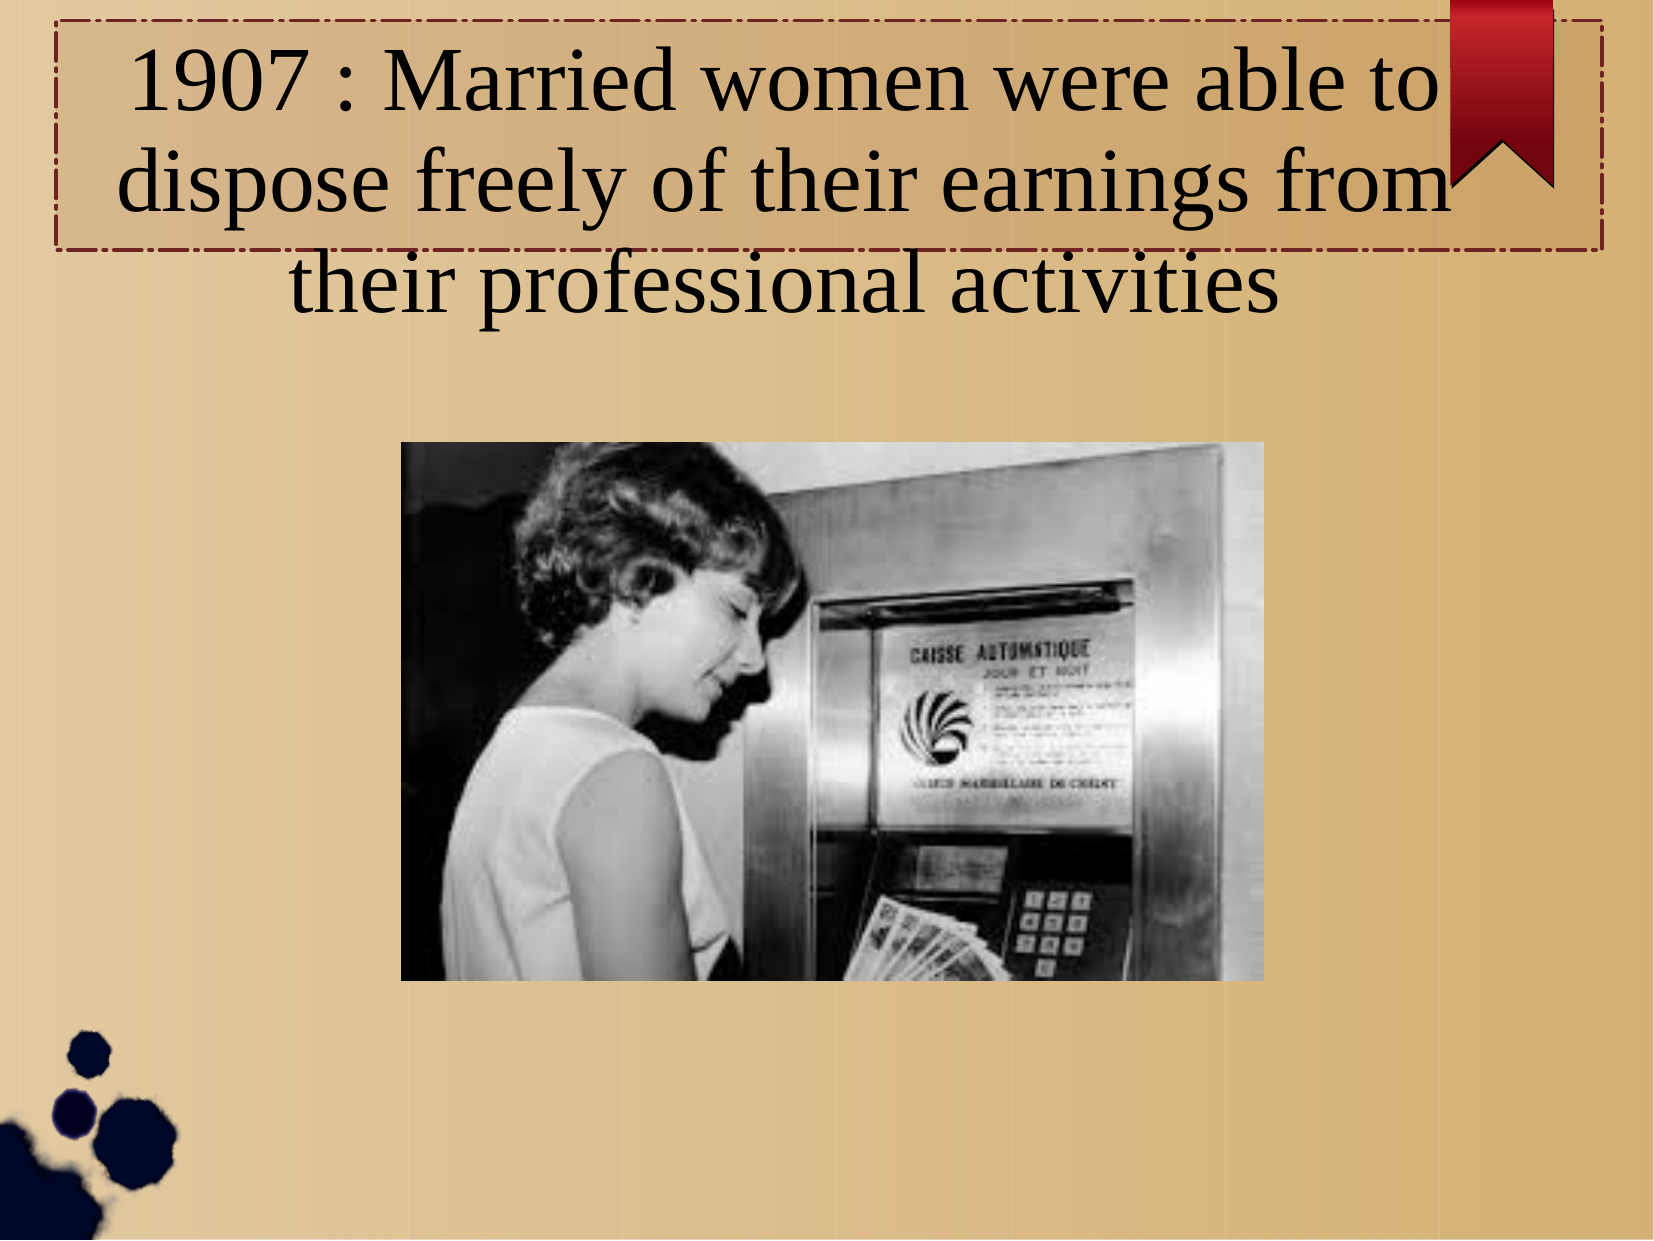

# 1907 : Married women were able to dispose freely of their earnings from their professional activities